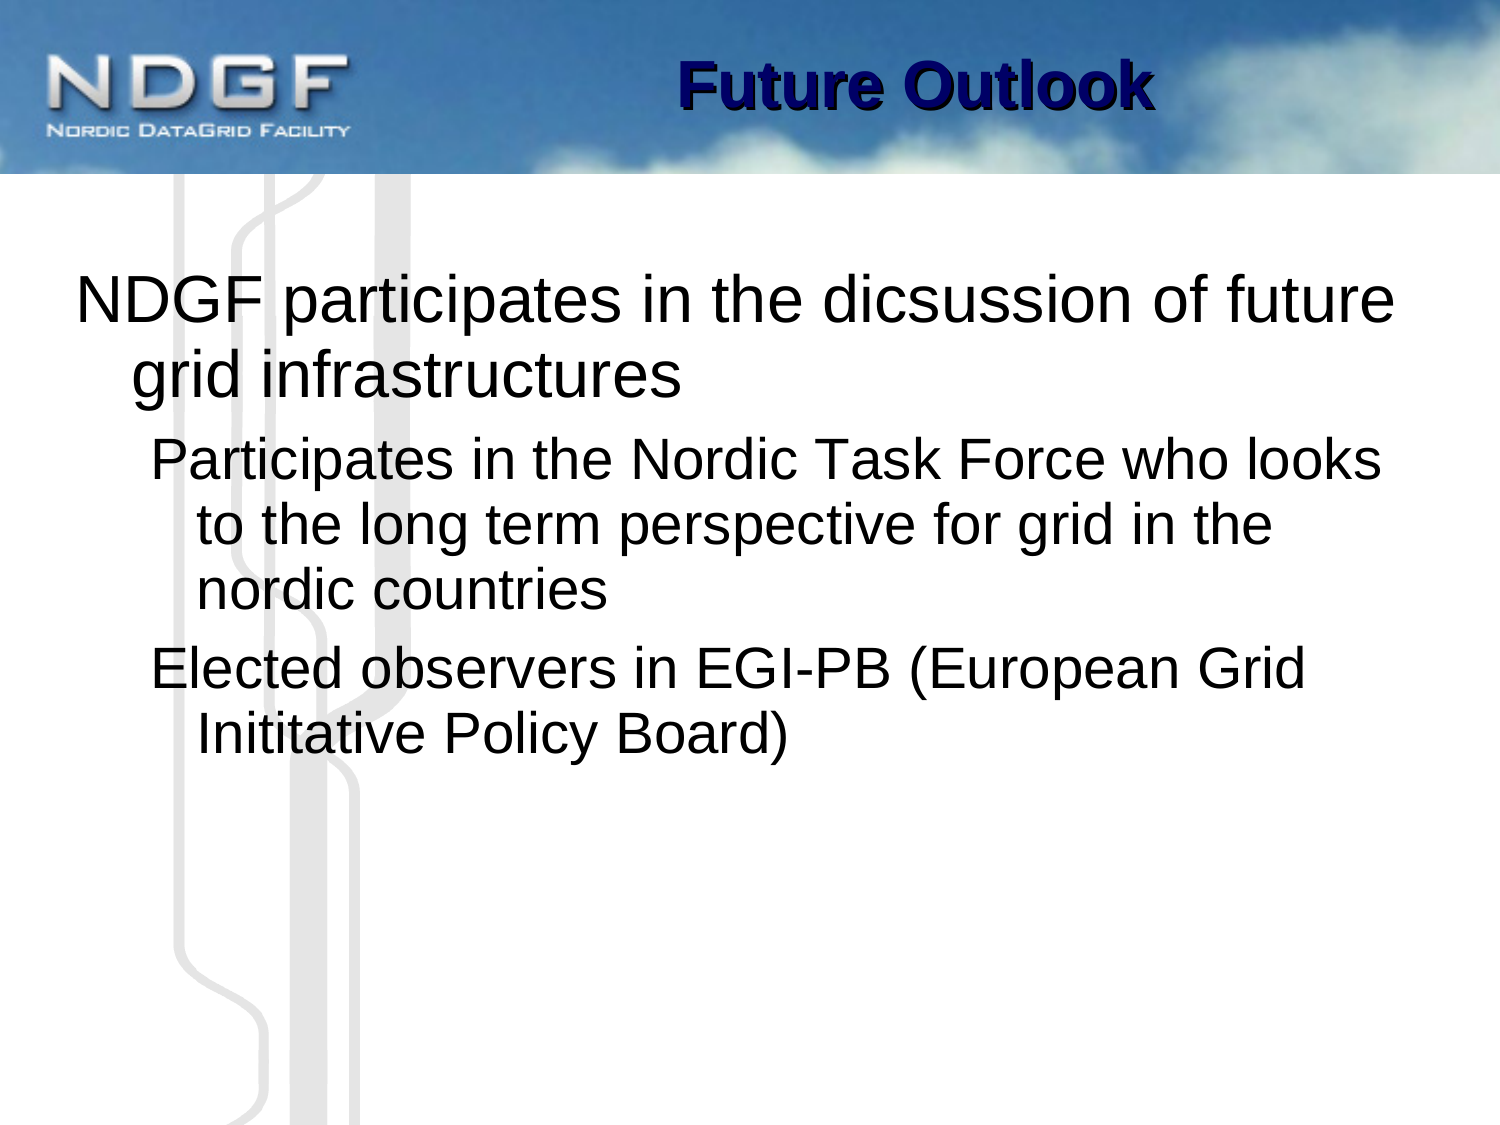

# Future Outlook
NDGF participates in the dicsussion of future grid infrastructures
Participates in the Nordic Task Force who looks to the long term perspective for grid in the nordic countries
Elected observers in EGI-PB (European Grid Inititative Policy Board)